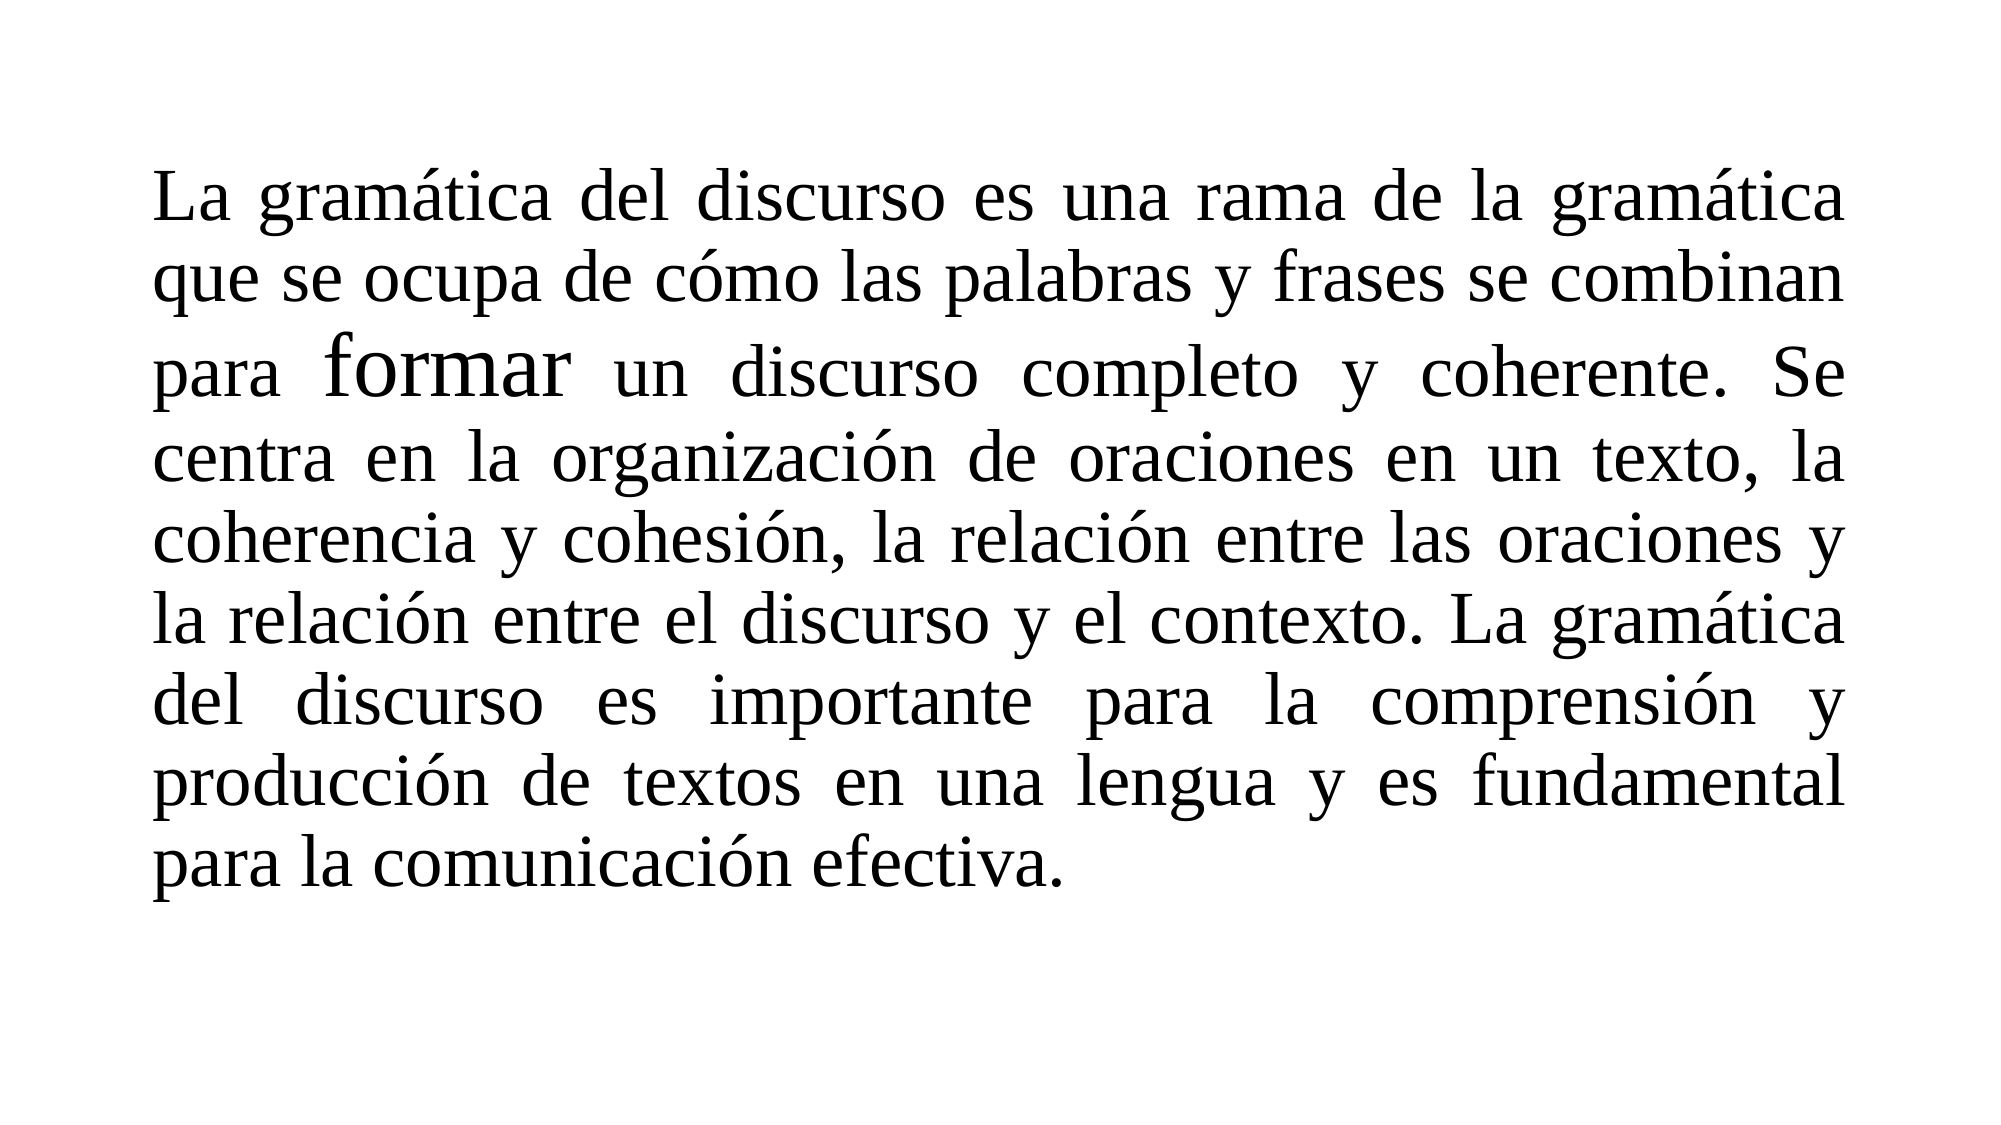

# La gramática del discurso es una rama de la gramática que se ocupa de cómo las palabras y frases se combinan para formar un discurso completo y coherente. Se centra en la organización de oraciones en un texto, la coherencia y cohesión, la relación entre las oraciones y la relación entre el discurso y el contexto. La gramática del discurso es importante para la comprensión y producción de textos en una lengua y es fundamental para la comunicación efectiva.